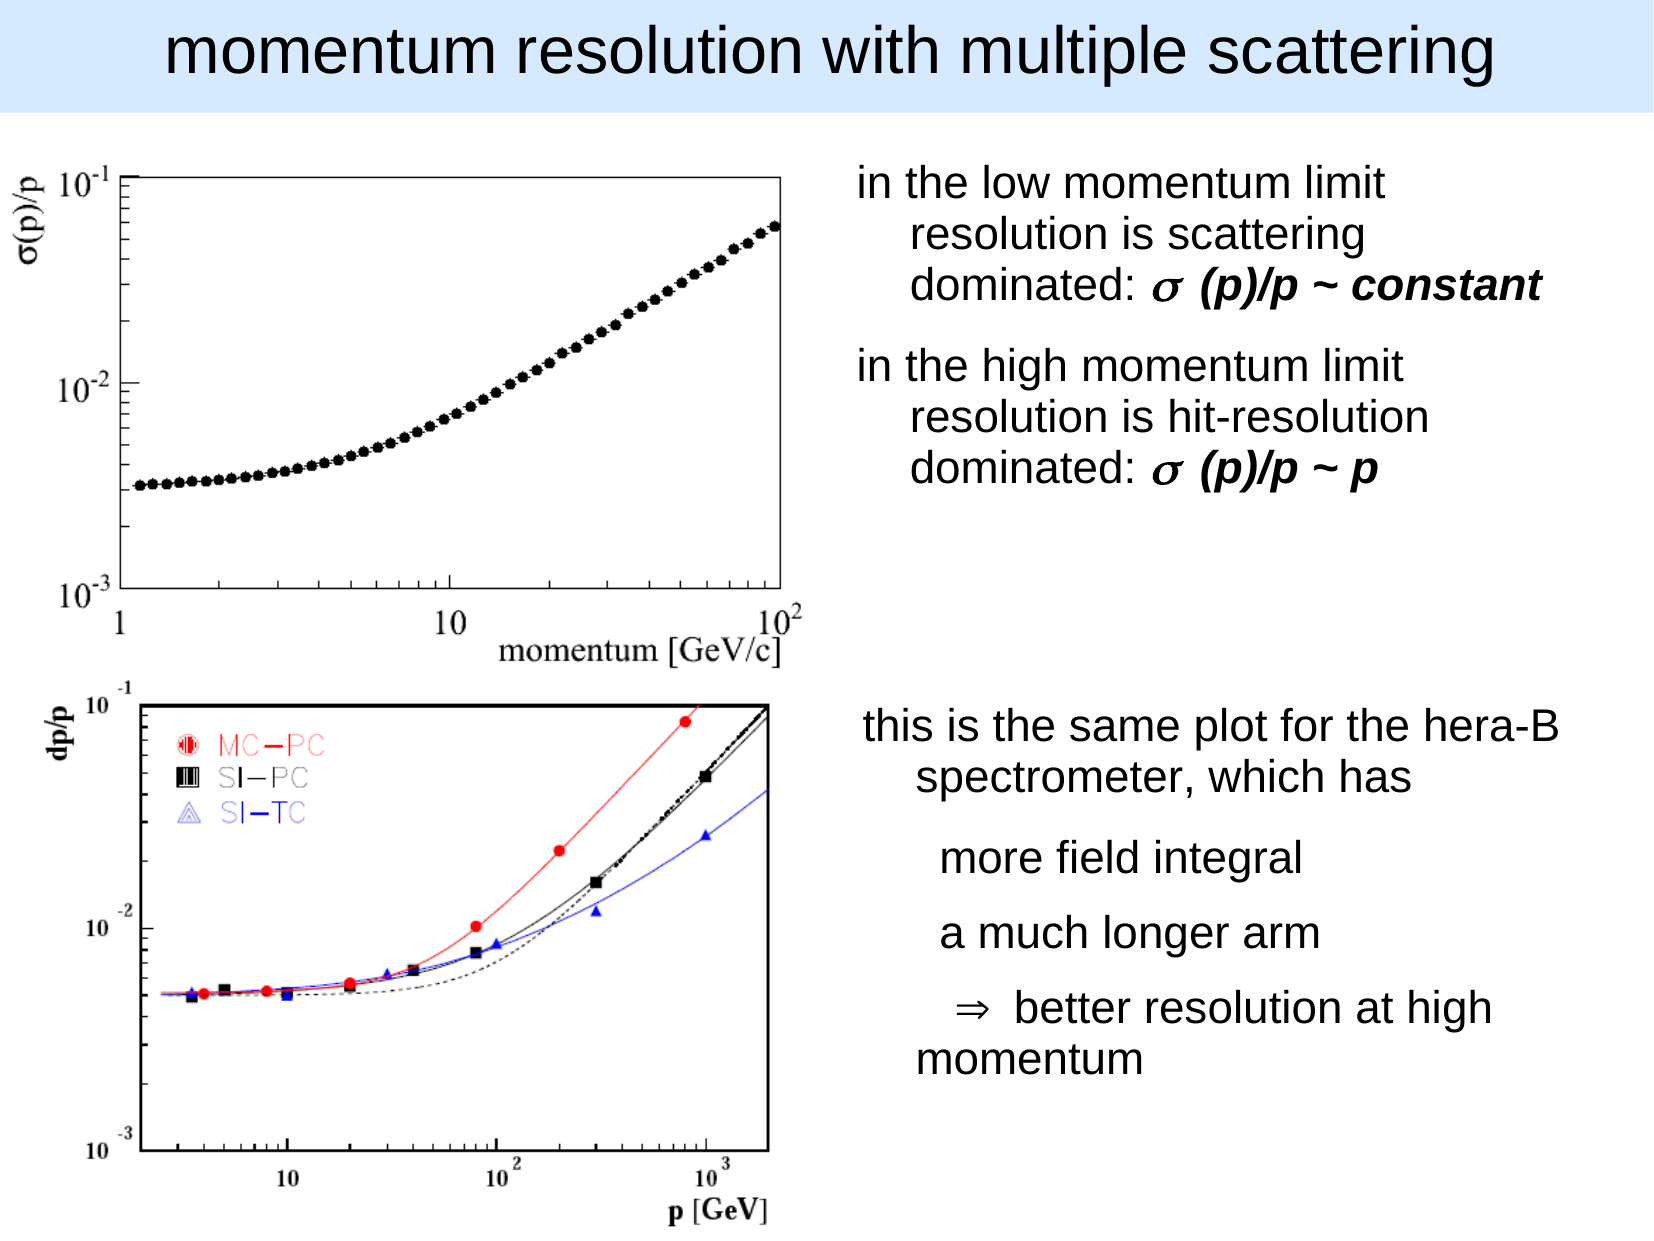

# momentum resolution with multiple scattering
in the low momentum limit resolution is scattering dominated:  (p)/p ~ constant
in the high momentum limit resolution is hit-resolution dominated:  (p)/p ~ p
this is the same plot for the hera-B spectrometer, which has
more field integral
a much longer arm
  better resolution at high momentum